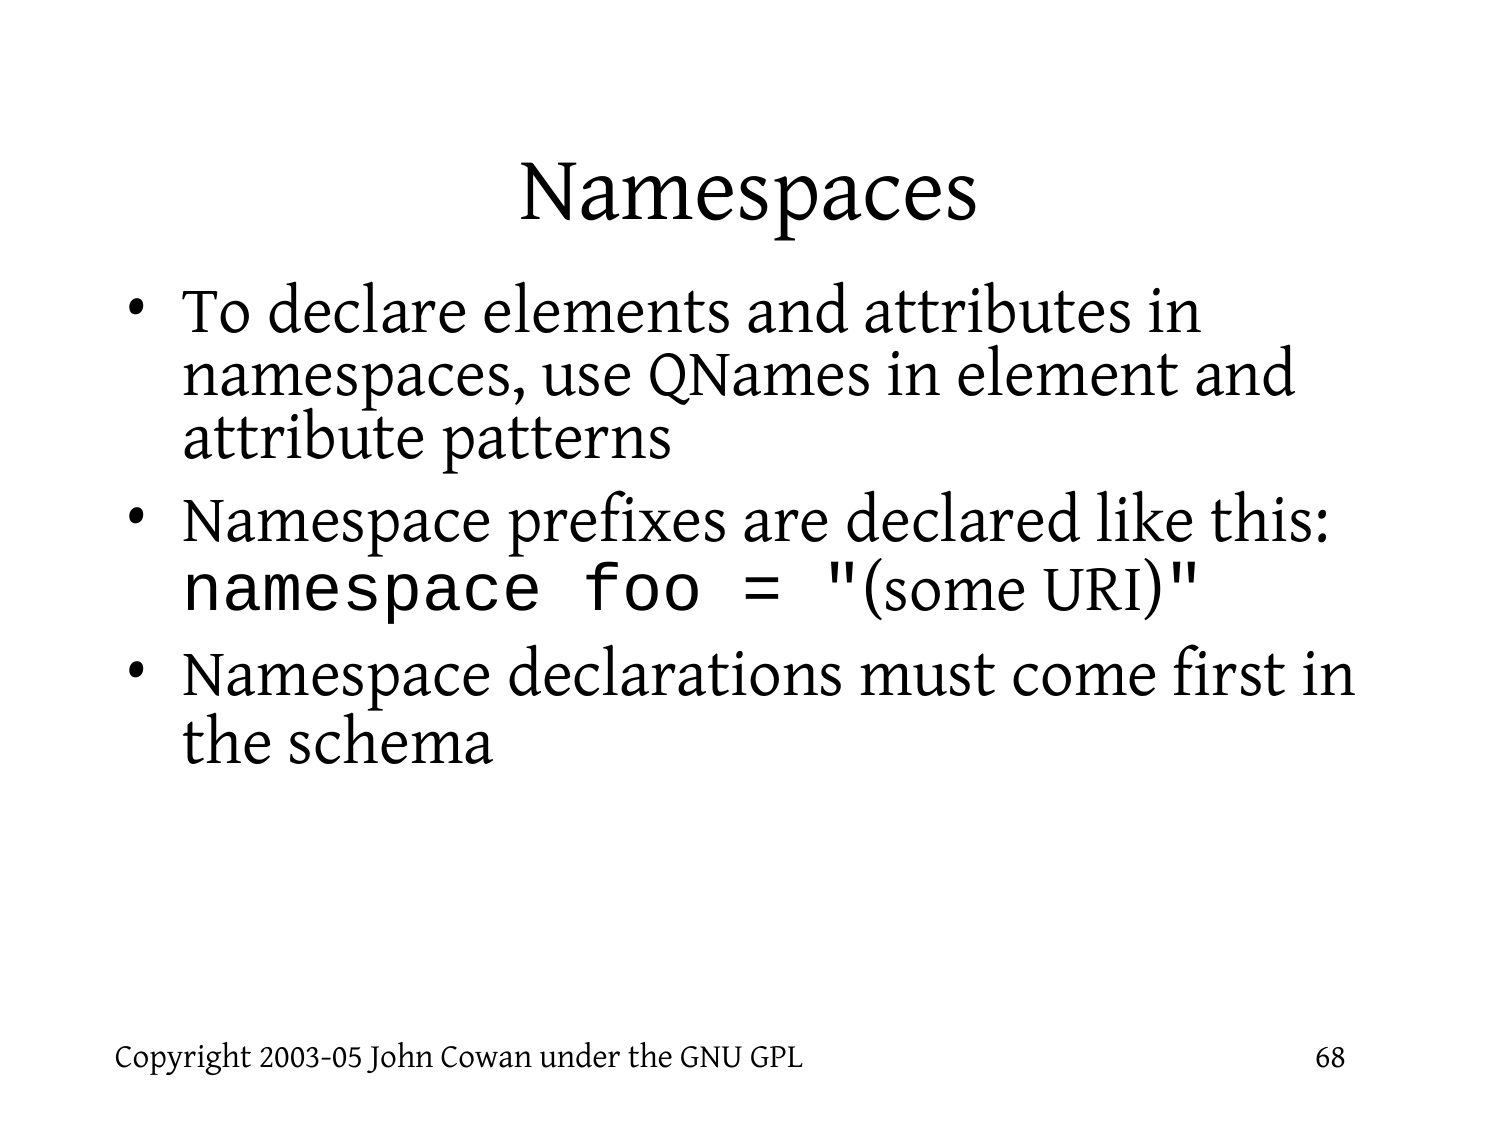

# Namespaces
To declare elements and attributes in namespaces, use QNames in element and attribute patterns
Namespace prefixes are declared like this:
namespace foo = "(some URI)"
Namespace declarations must come first in the schema